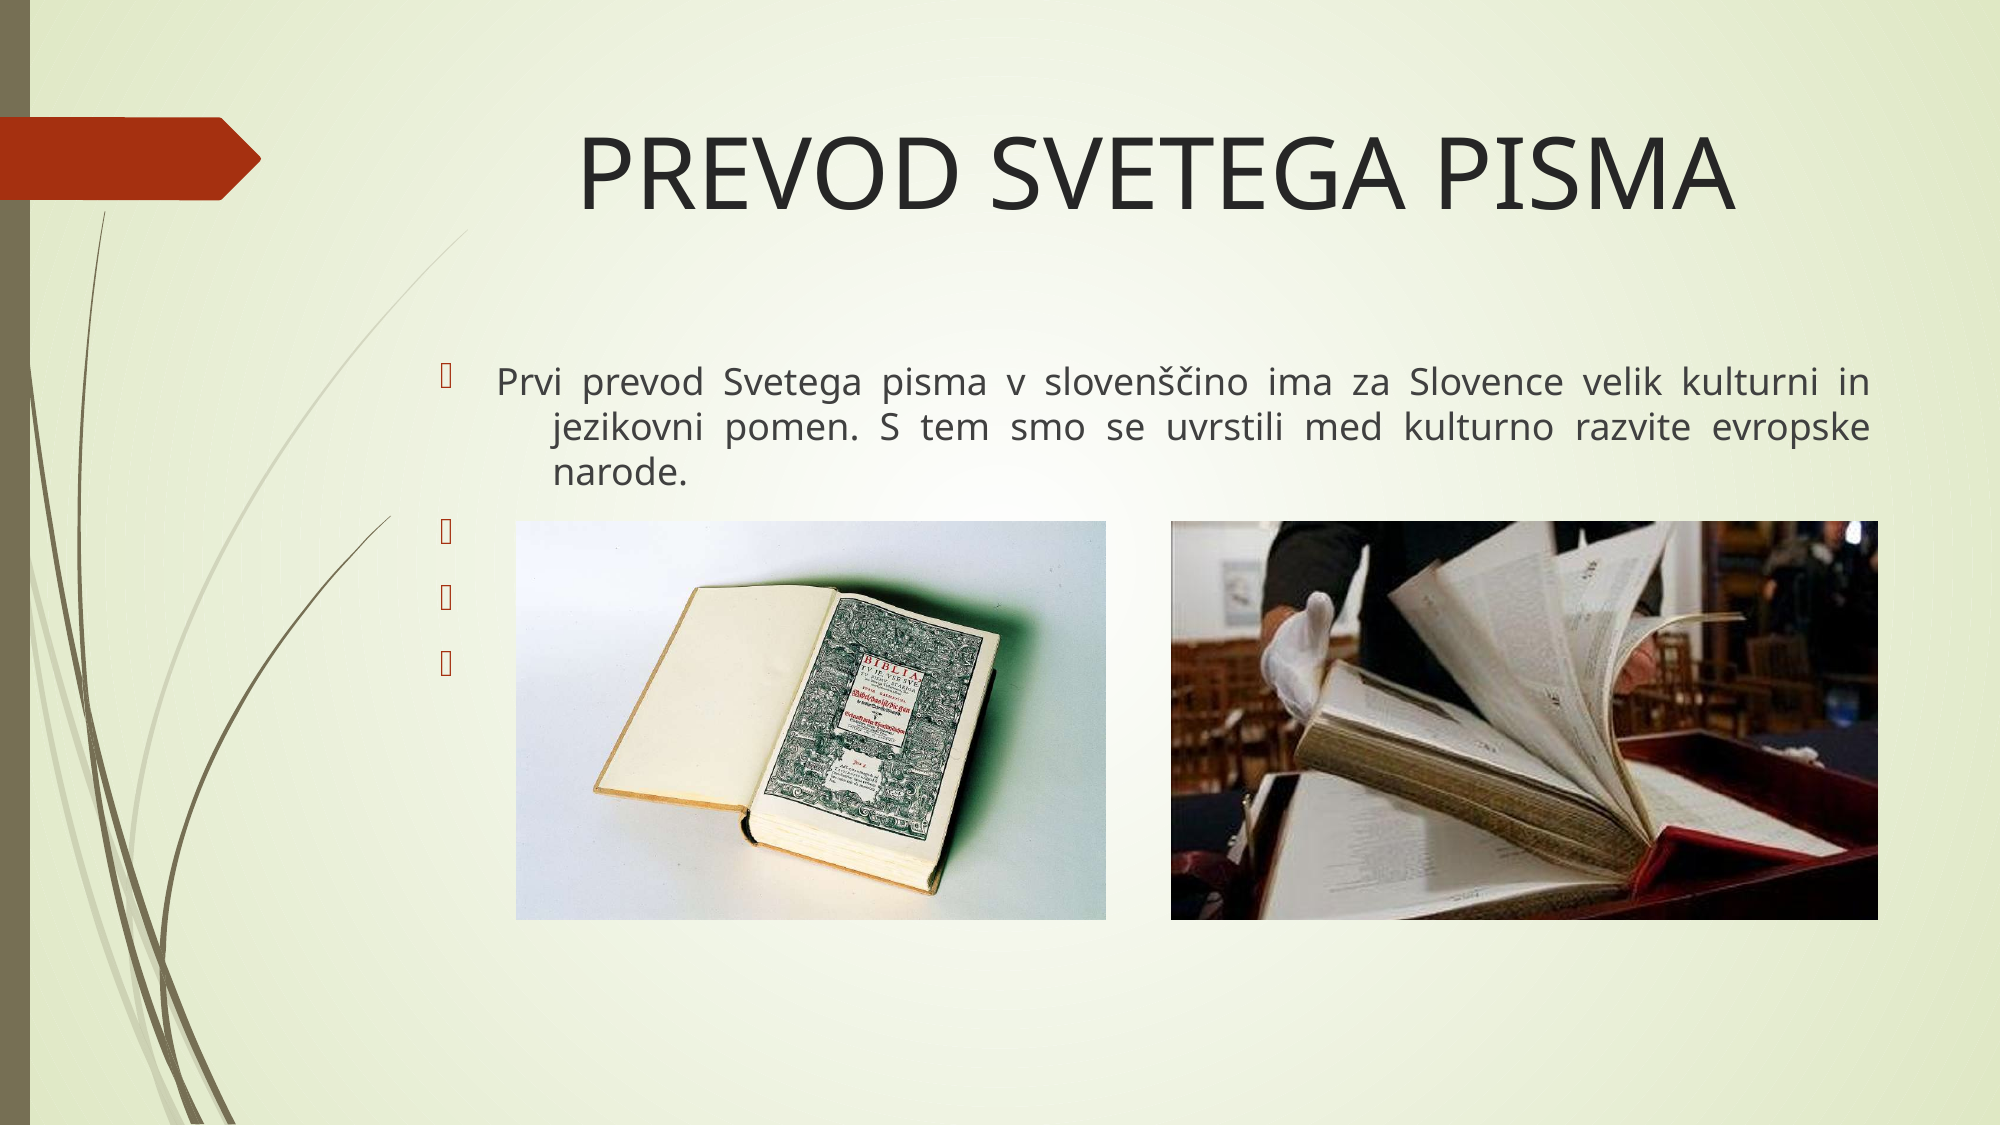

# PREVOD SVETEGA PISMA
Prvi prevod Svetega pisma v slovenščino ima za Slovence velik kulturni in jezikovni pomen. S tem smo se uvrstili med kulturno razvite evropske narode.